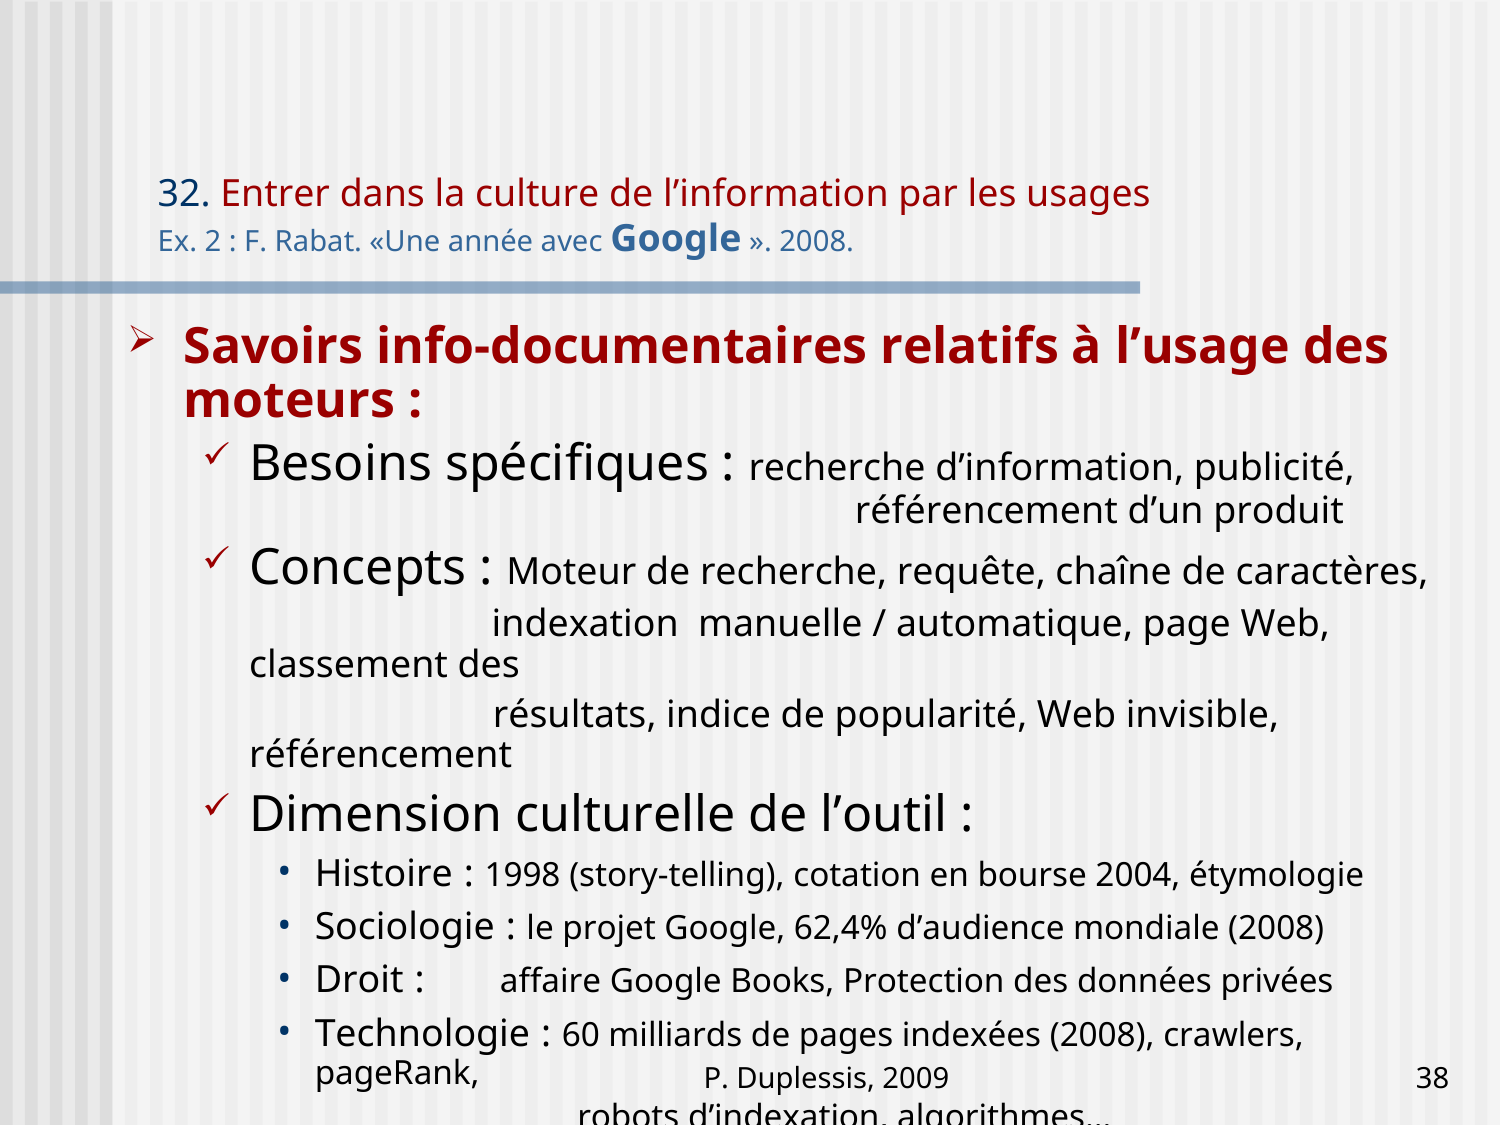

# 32. Entrer dans la culture de l’information par les usages Ex. 2 : F. Rabat. «Une année avec Google ». 2008.
Savoirs info-documentaires relatifs à l’usage des moteurs :
Besoins spécifiques : recherche d’information, publicité, 		 référencement d’un produit
Concepts : Moteur de recherche, requête, chaîne de caractères,
		 indexation manuelle / automatique, page Web, classement des
	 résultats, indice de popularité, Web invisible, référencement
Dimension culturelle de l’outil :
Histoire : 1998 (story-telling), cotation en bourse 2004, étymologie
Sociologie : le projet Google, 62,4% d’audience mondiale (2008)
Droit : affaire Google Books, Protection des données privées
Technologie : 60 milliards de pages indexées (2008), crawlers, pageRank,
			robots d’indexation, algorithmes…
Economie : publicité contextuelle, liens sponsorisés (adwords, adsense)
			Chiffre d’affaire : 4,2 milliards $ (2008)
			Entre 30 et 40% du marché de l’e-pub
 			Stratégie commerciale : services, partenaires, monopole
P. Duplessis, 2009
38